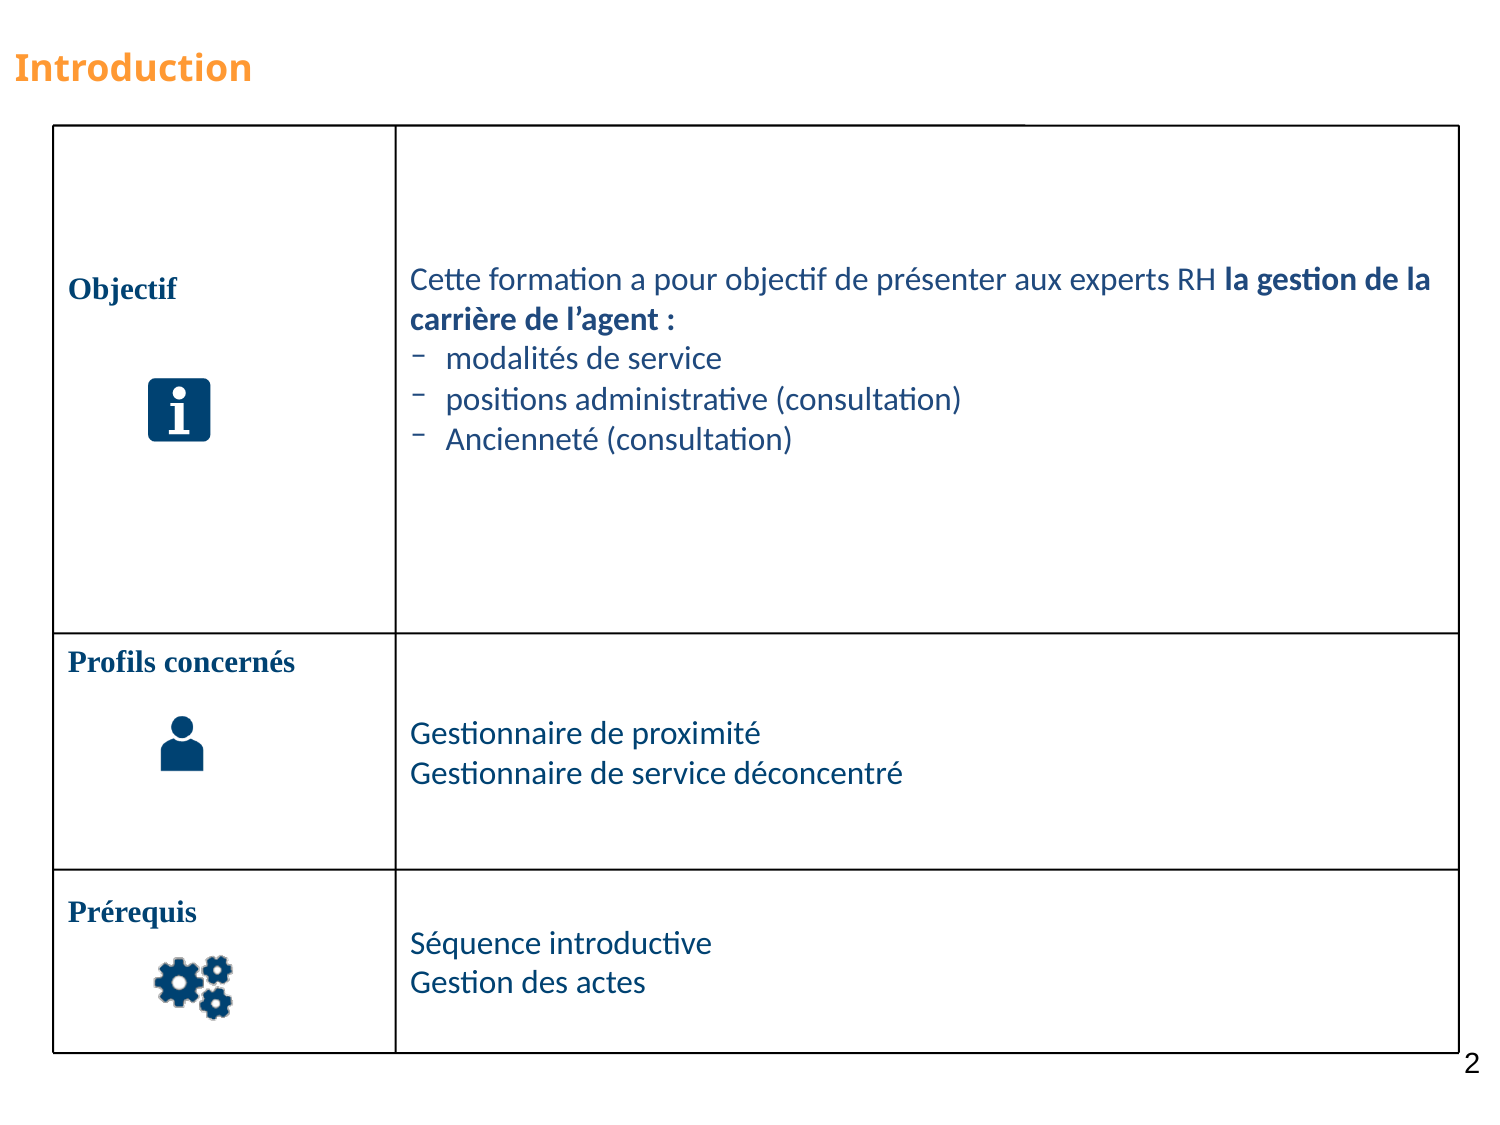

Introduction
Objectif
Cette formation a pour objectif de présenter aux experts RH la gestion de la carrière de l’agent :
modalités de service
positions administrative (consultation)
Ancienneté (consultation)
Gestionnaire de proximité
Gestionnaire de service déconcentré
Profils concernés
Prérequis
Séquence introductive
Gestion des actes